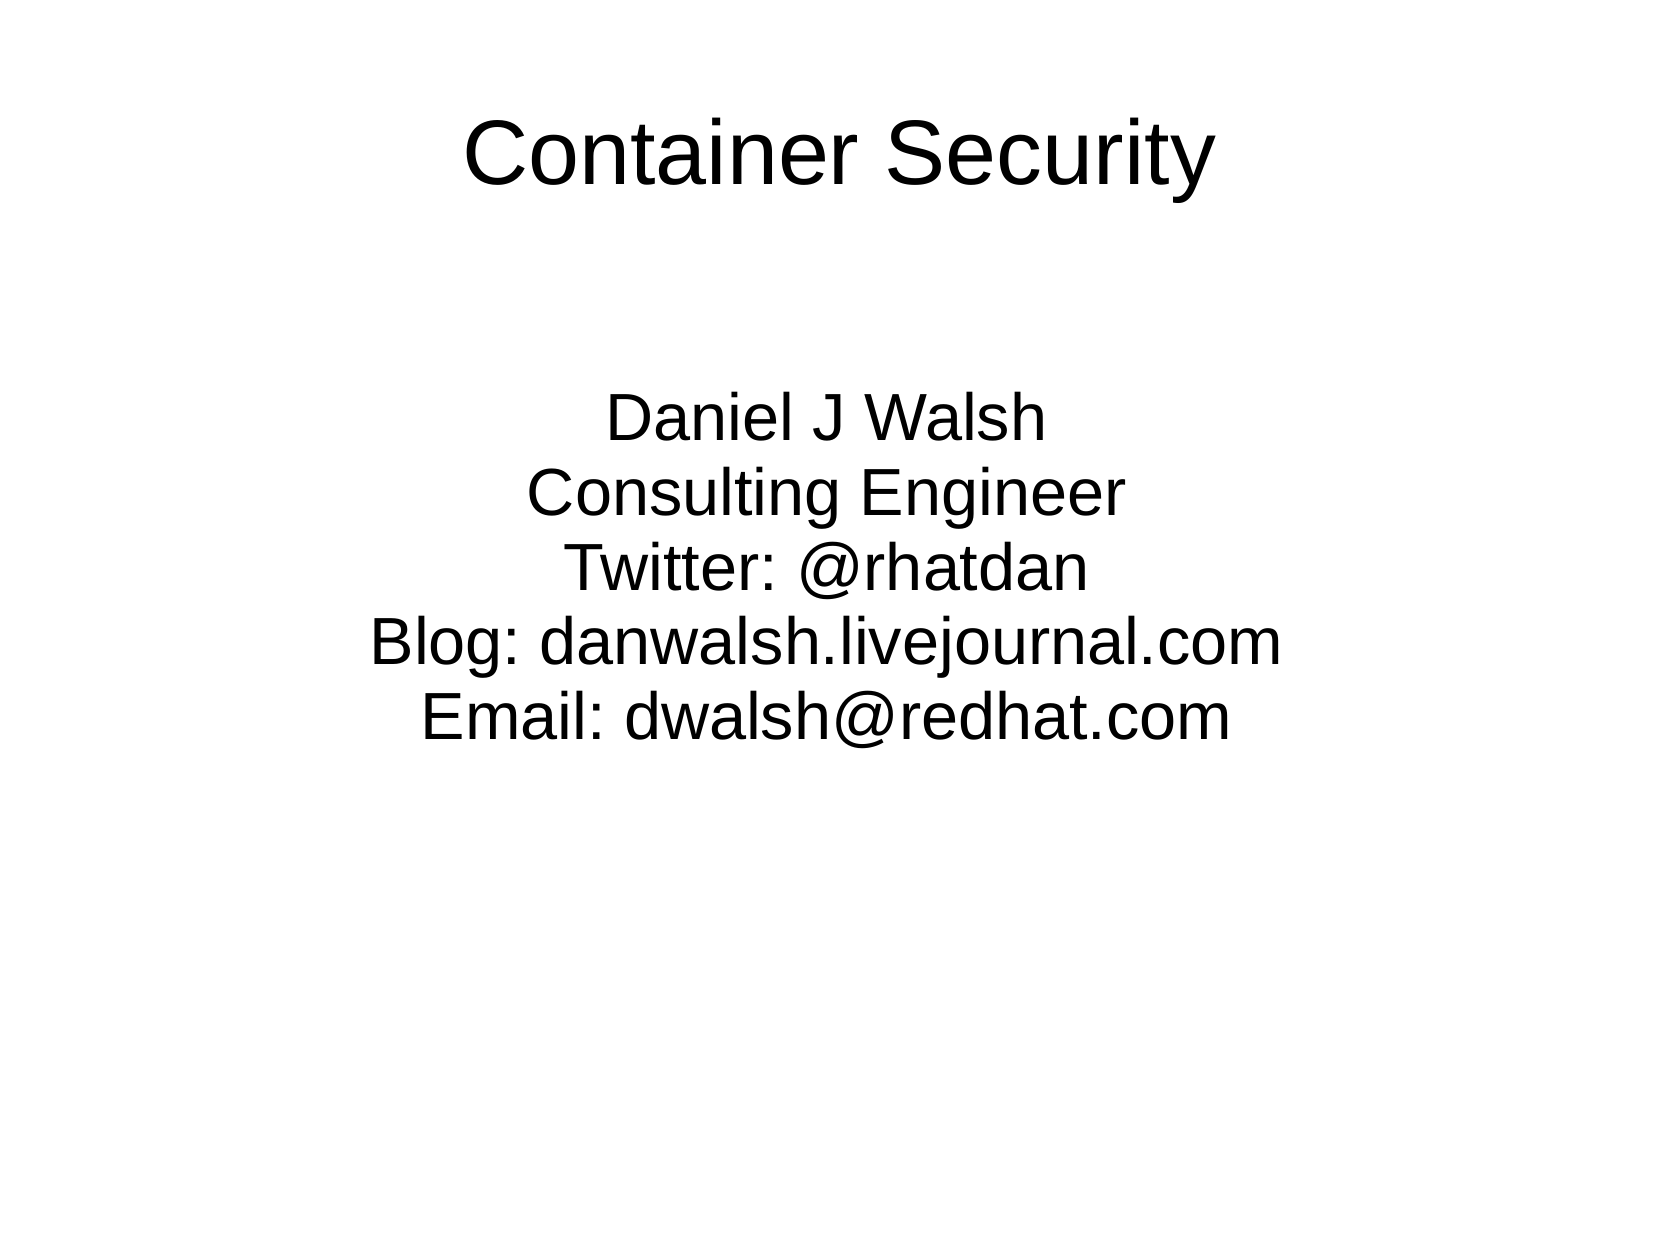

# Container Security
Daniel J Walsh
Consulting Engineer
Twitter: @rhatdan
Blog: danwalsh.livejournal.com
Email: dwalsh@redhat.com